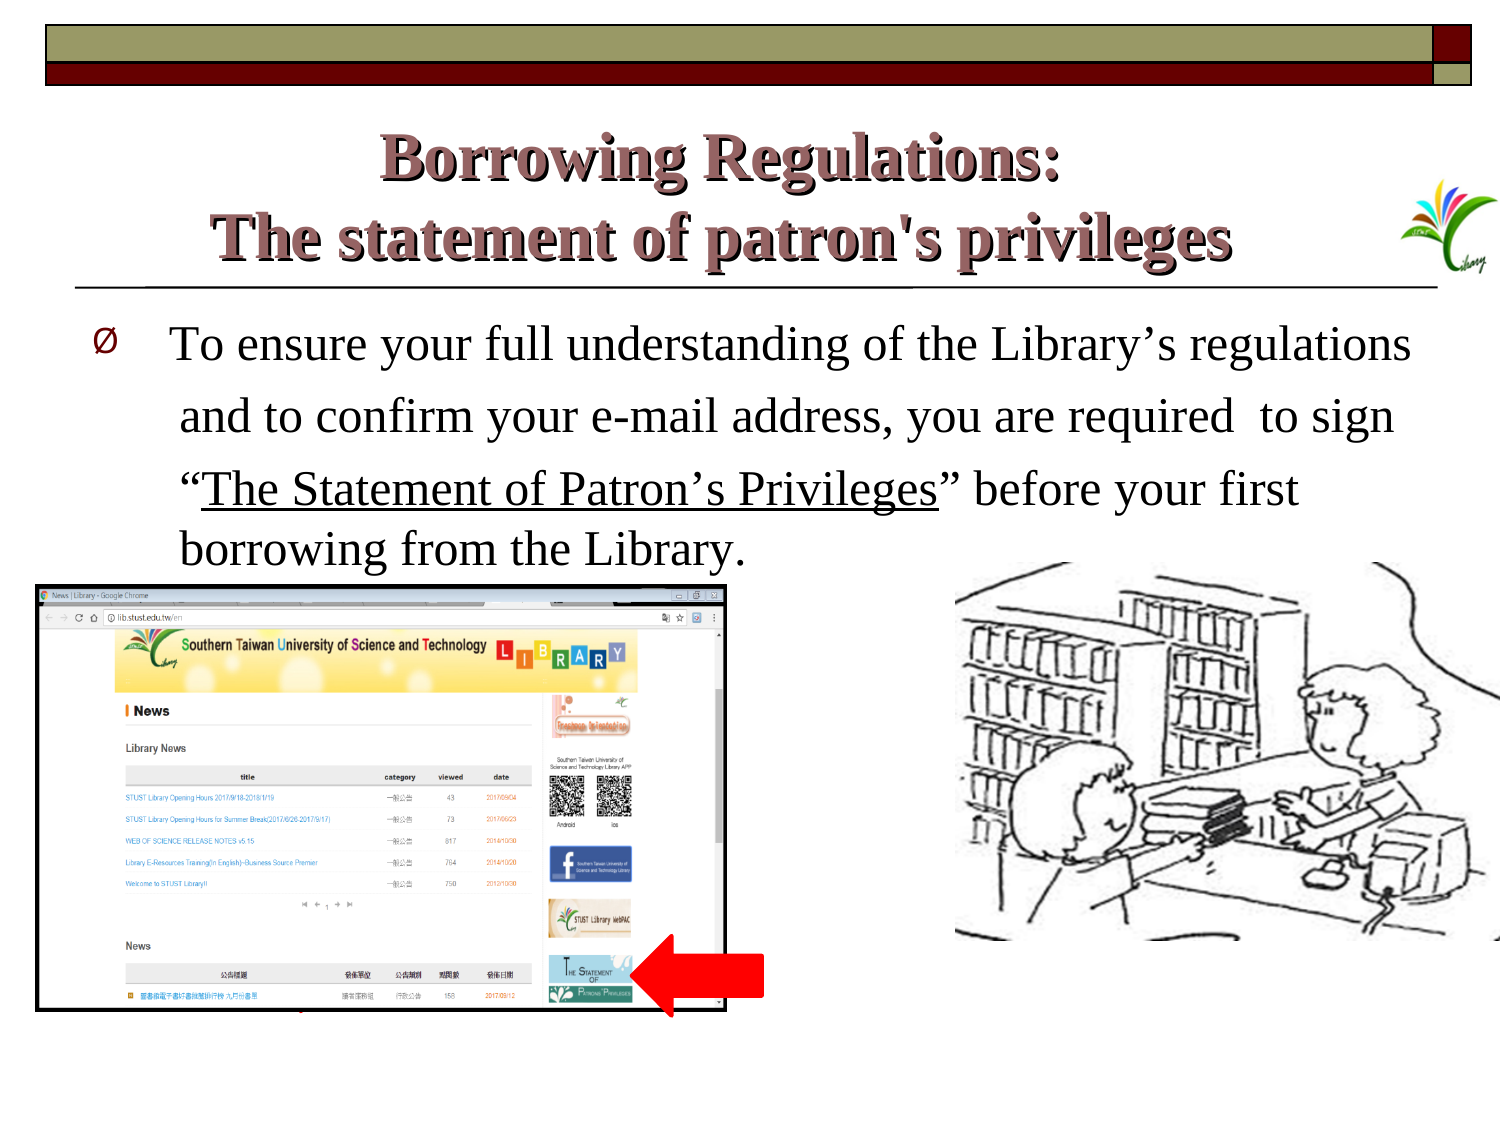

Borrowing Regulations:
The statement of patron's privileges
# To ensure your full understanding of the Library’s regulations
 and to confirm your e-mail address, you are required  to sign
 “The Statement of Patron’s Privileges” before your first
 borrowing from the Library.